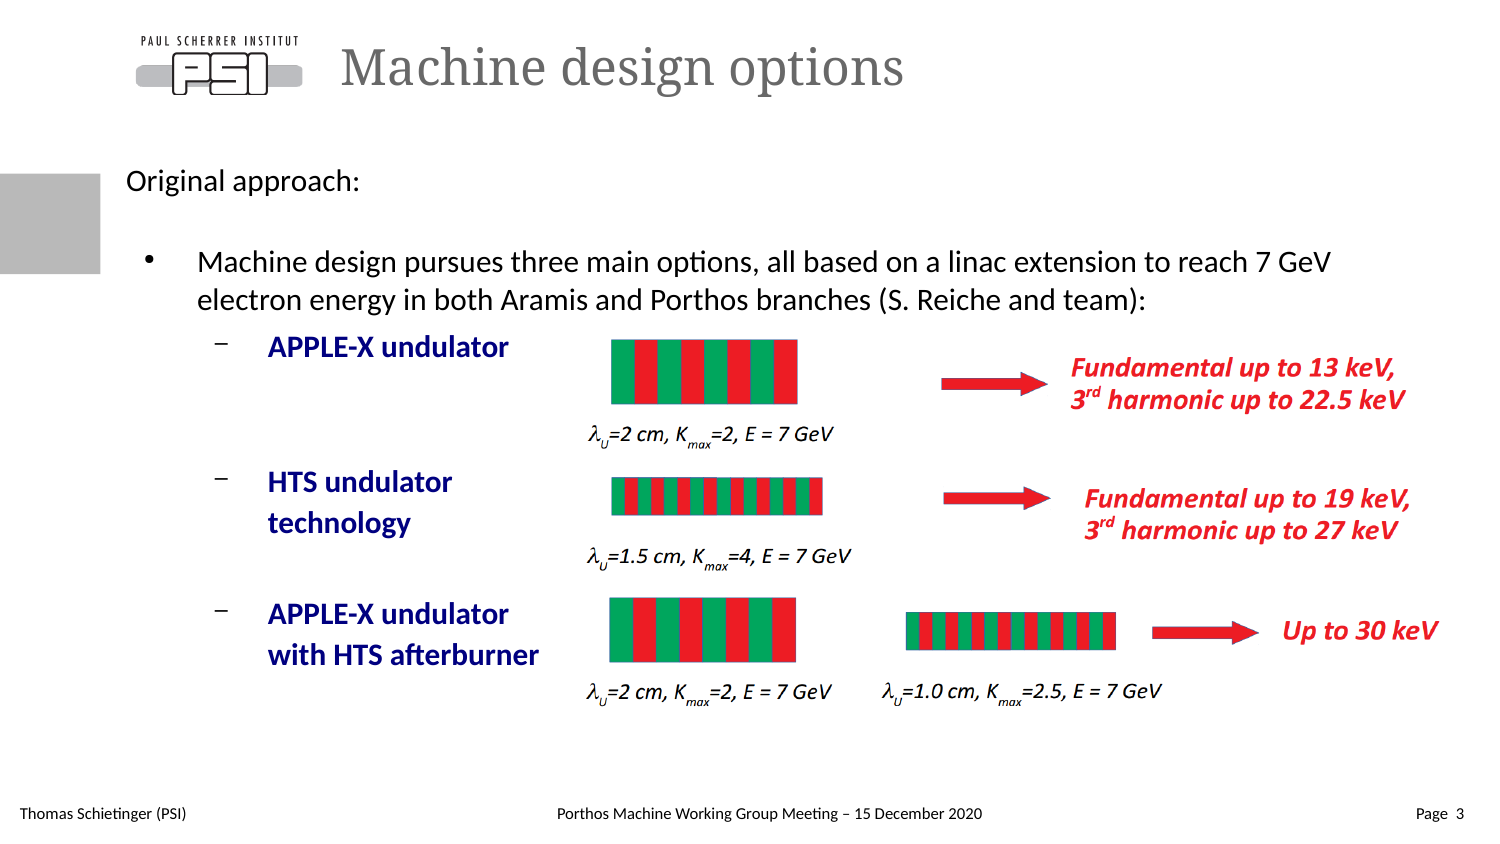

Machine design options
# Original approach:
Machine design pursues three main options, all based on a linac extension to reach 7 GeV electron energy in both Aramis and Porthos branches (S. Reiche and team):
APPLE-X undulator
HTS undulator
technology
APPLE-X undulator
with HTS afterburner